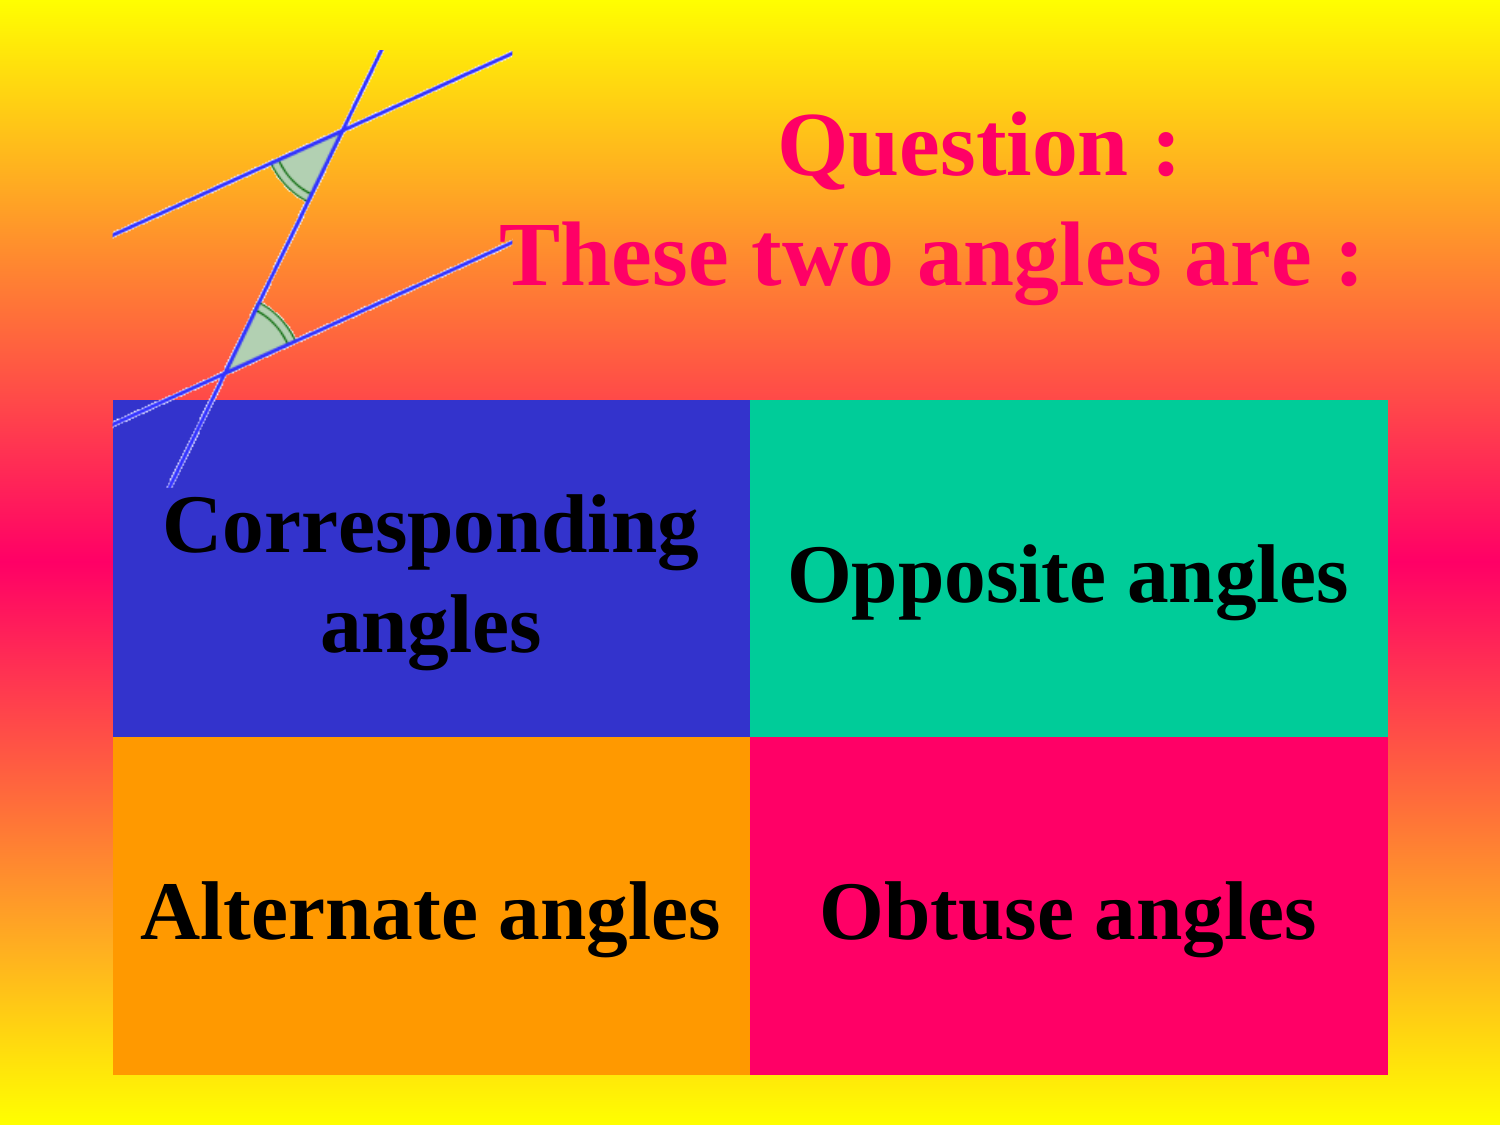

# Question : These two angles are :
| Corresponding angles | Opposite angles |
| --- | --- |
| Alternate angles | Obtuse angles |